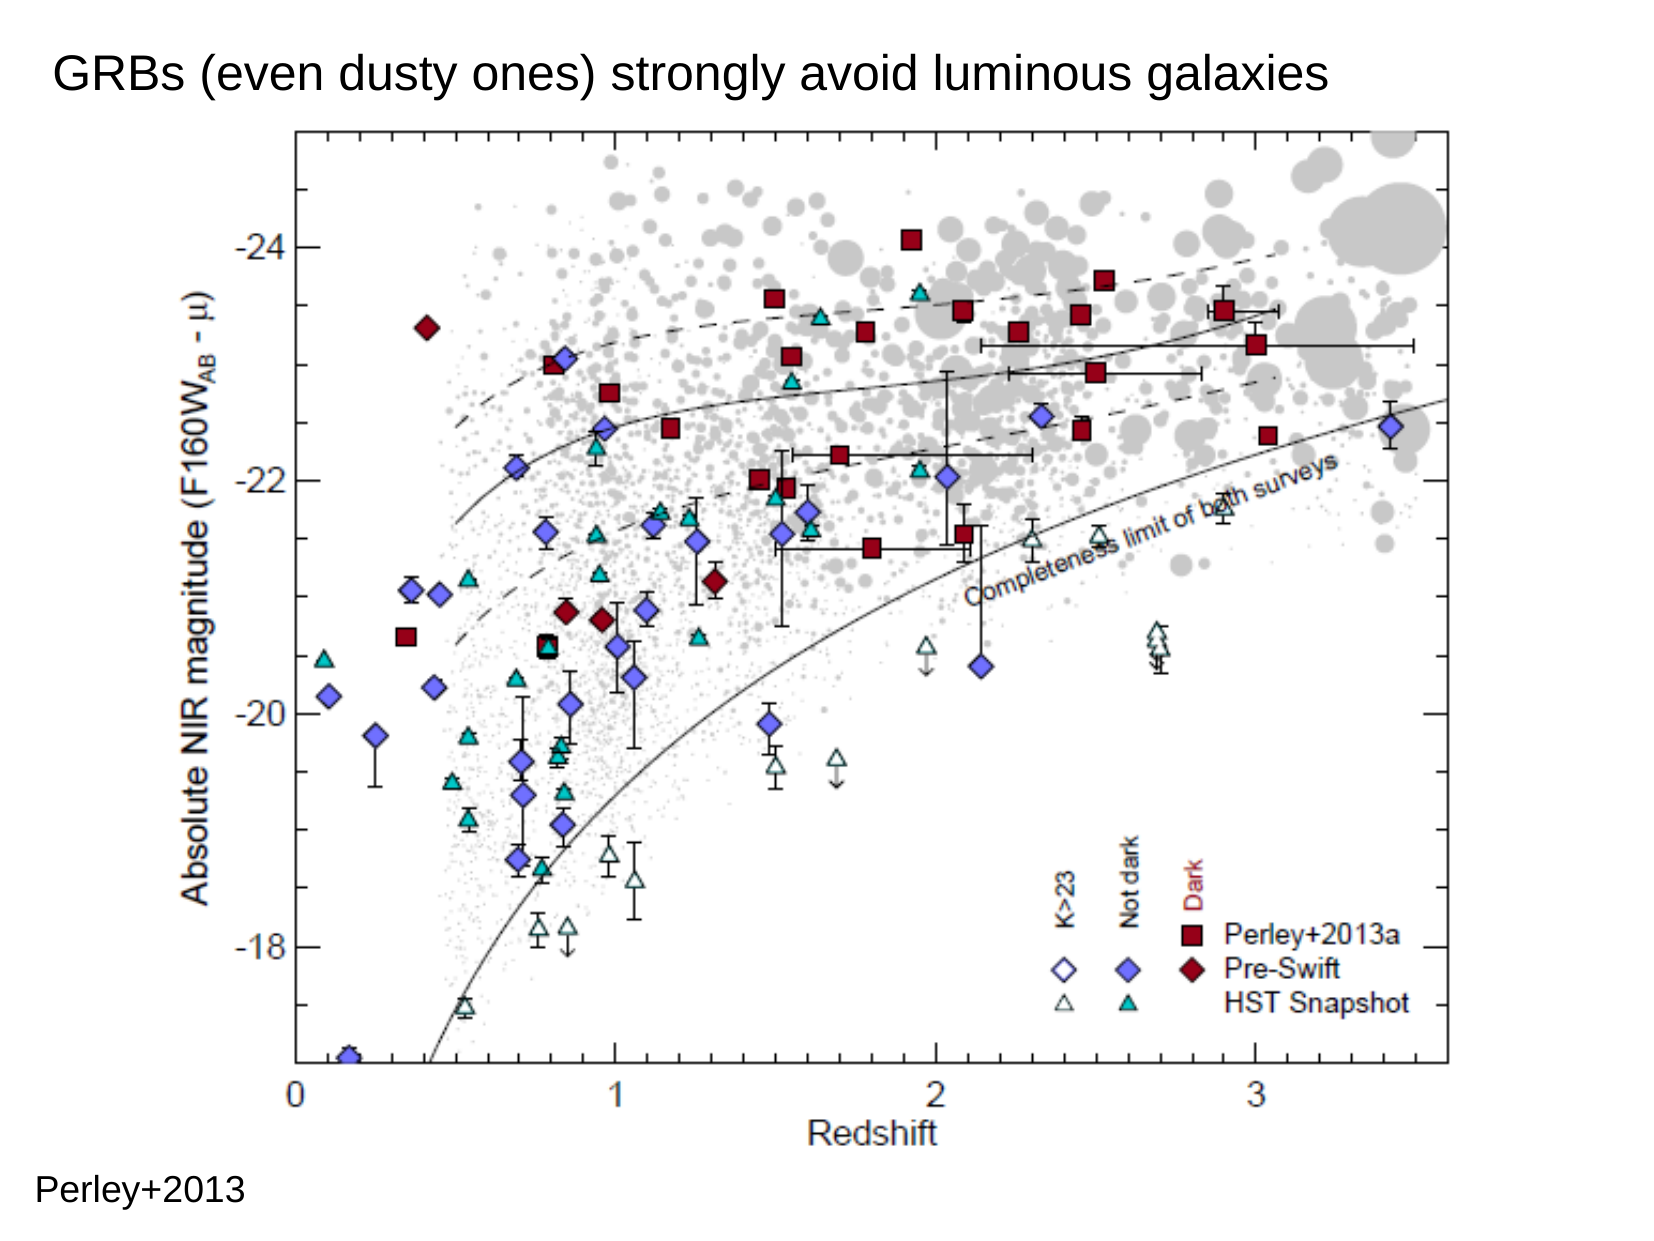

GRBs (even dusty ones) strongly avoid luminous galaxies
Perley+2013